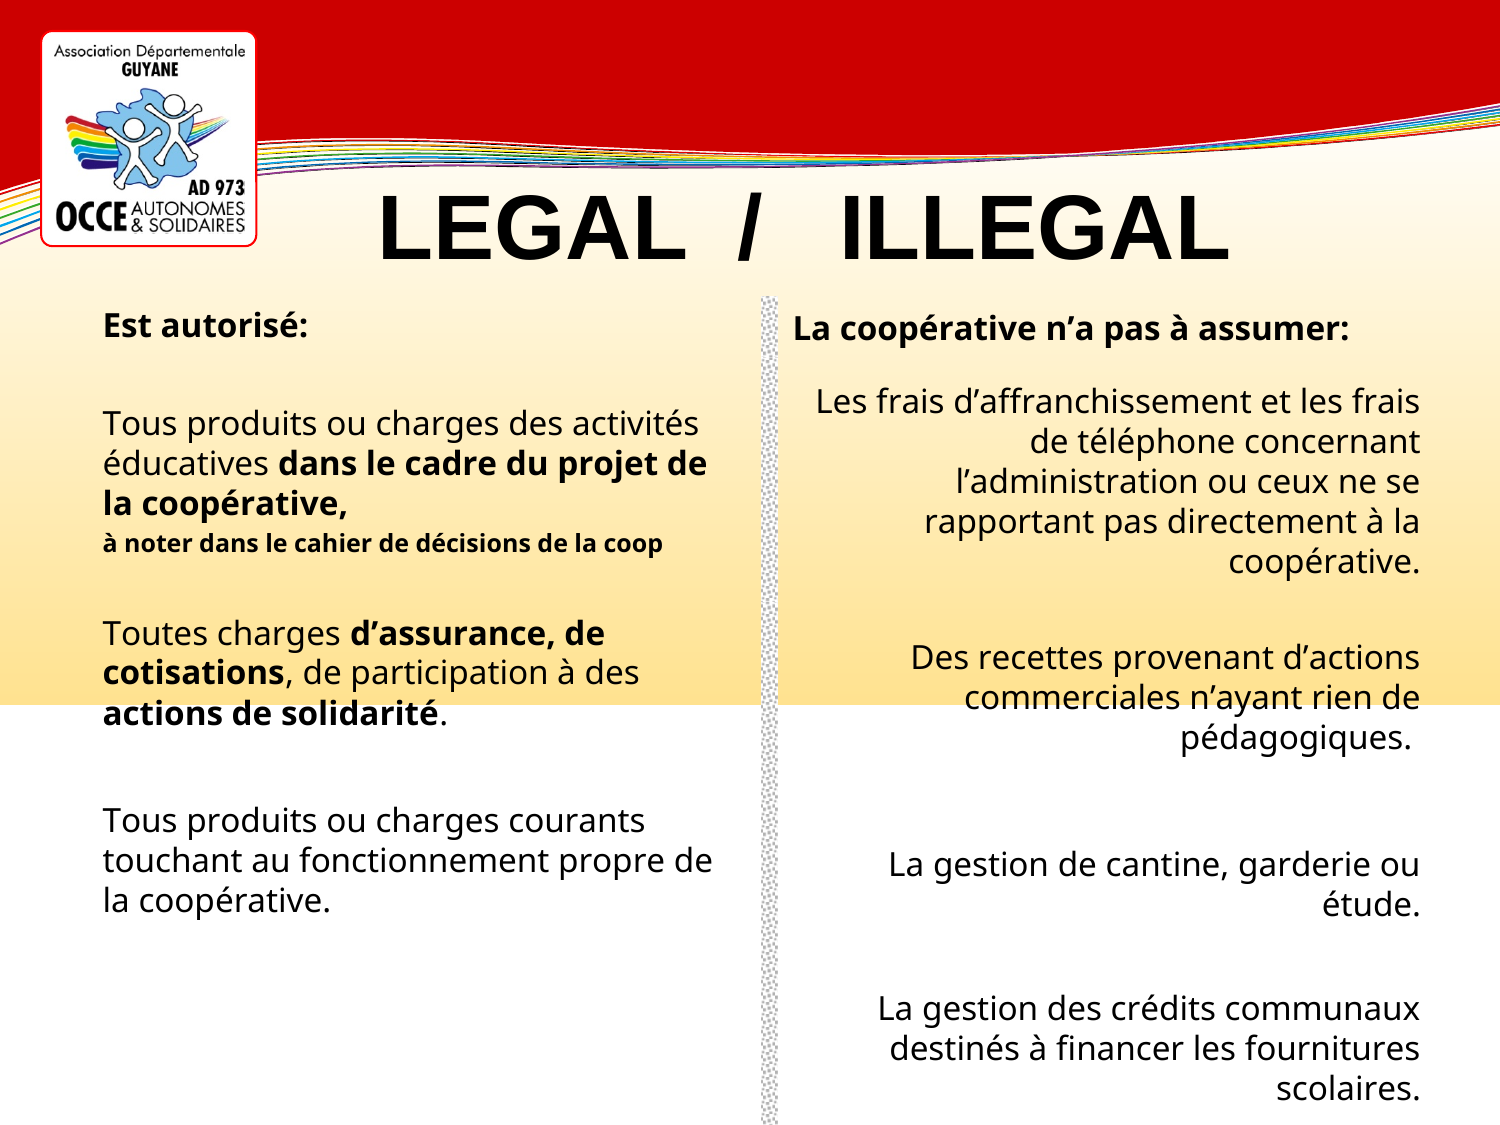

# LEGAL / ILLEGAL
| Est autorisé: | | La coopérative n’a pas à assumer: |
| --- | --- | --- |
| Tous produits ou charges des activités éducatives dans le cadre du projet de la coopérative, à noter dans le cahier de décisions de la coop | | Les frais d’affranchissement et les frais de téléphone concernant l’administration ou ceux ne se rapportant pas directement à la coopérative. |
| Toutes charges d’assurance, de cotisations, de participation à des actions de solidarité. | | Des recettes provenant d’actions commerciales n’ayant rien de pédagogiques. |
| Tous produits ou charges courants touchant au fonctionnement propre de la coopérative. | | La gestion de cantine, garderie ou étude. |
| | | La gestion des crédits communaux destinés à financer les fournitures scolaires. |